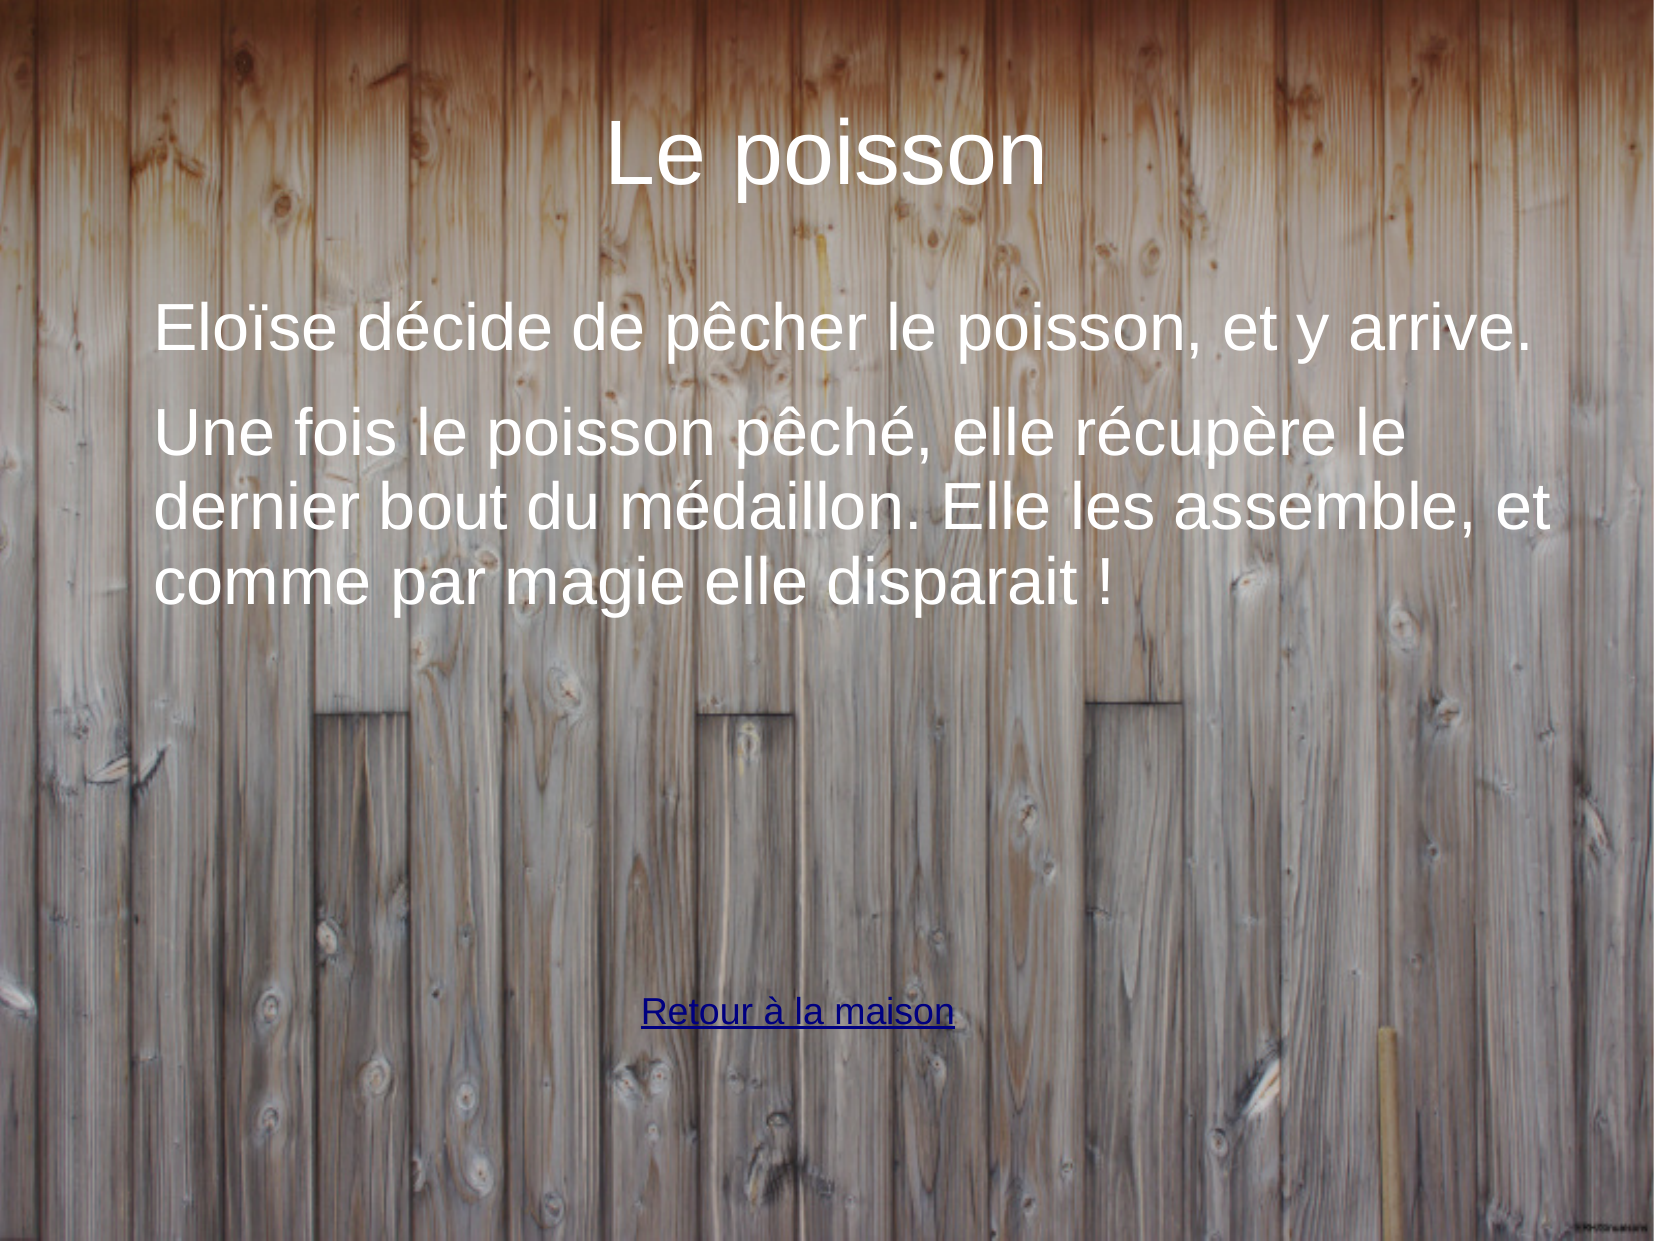

# Le poisson
Eloïse décide de pêcher le poisson, et y arrive.
Une fois le poisson pêché, elle récupère le dernier bout du médaillon. Elle les assemble, et comme par magie elle disparait !
Retour à la maison